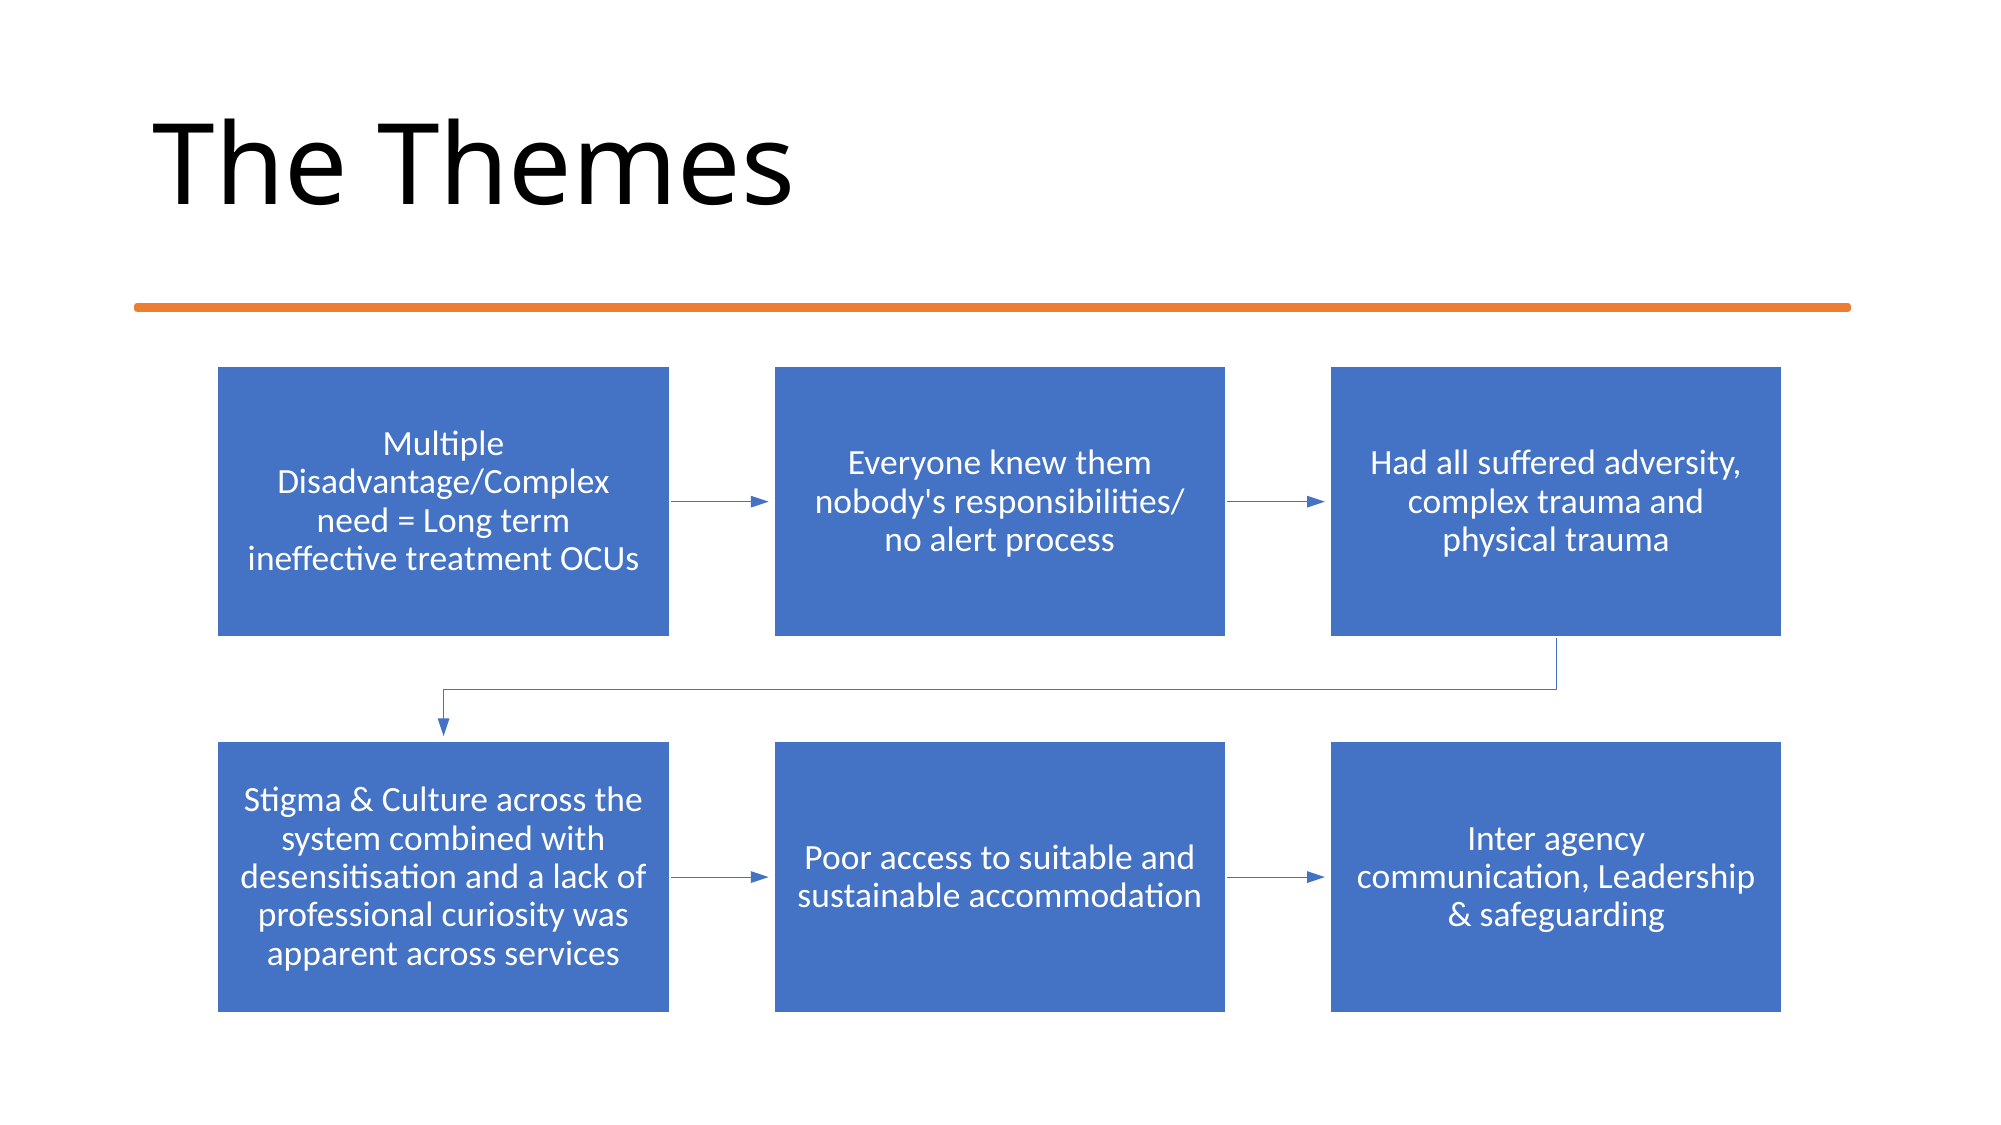

# The Themes
Multiple Disadvantage/Complex need = Long term ineffective treatment OCUs
Everyone knew them nobody's responsibilities/ no alert process
Had all suffered adversity, complex trauma and physical trauma
Stigma & Culture across the system combined with desensitisation and a lack of professional curiosity was apparent across services
Poor access to suitable and sustainable accommodation
Inter agency communication, Leadership & safeguarding